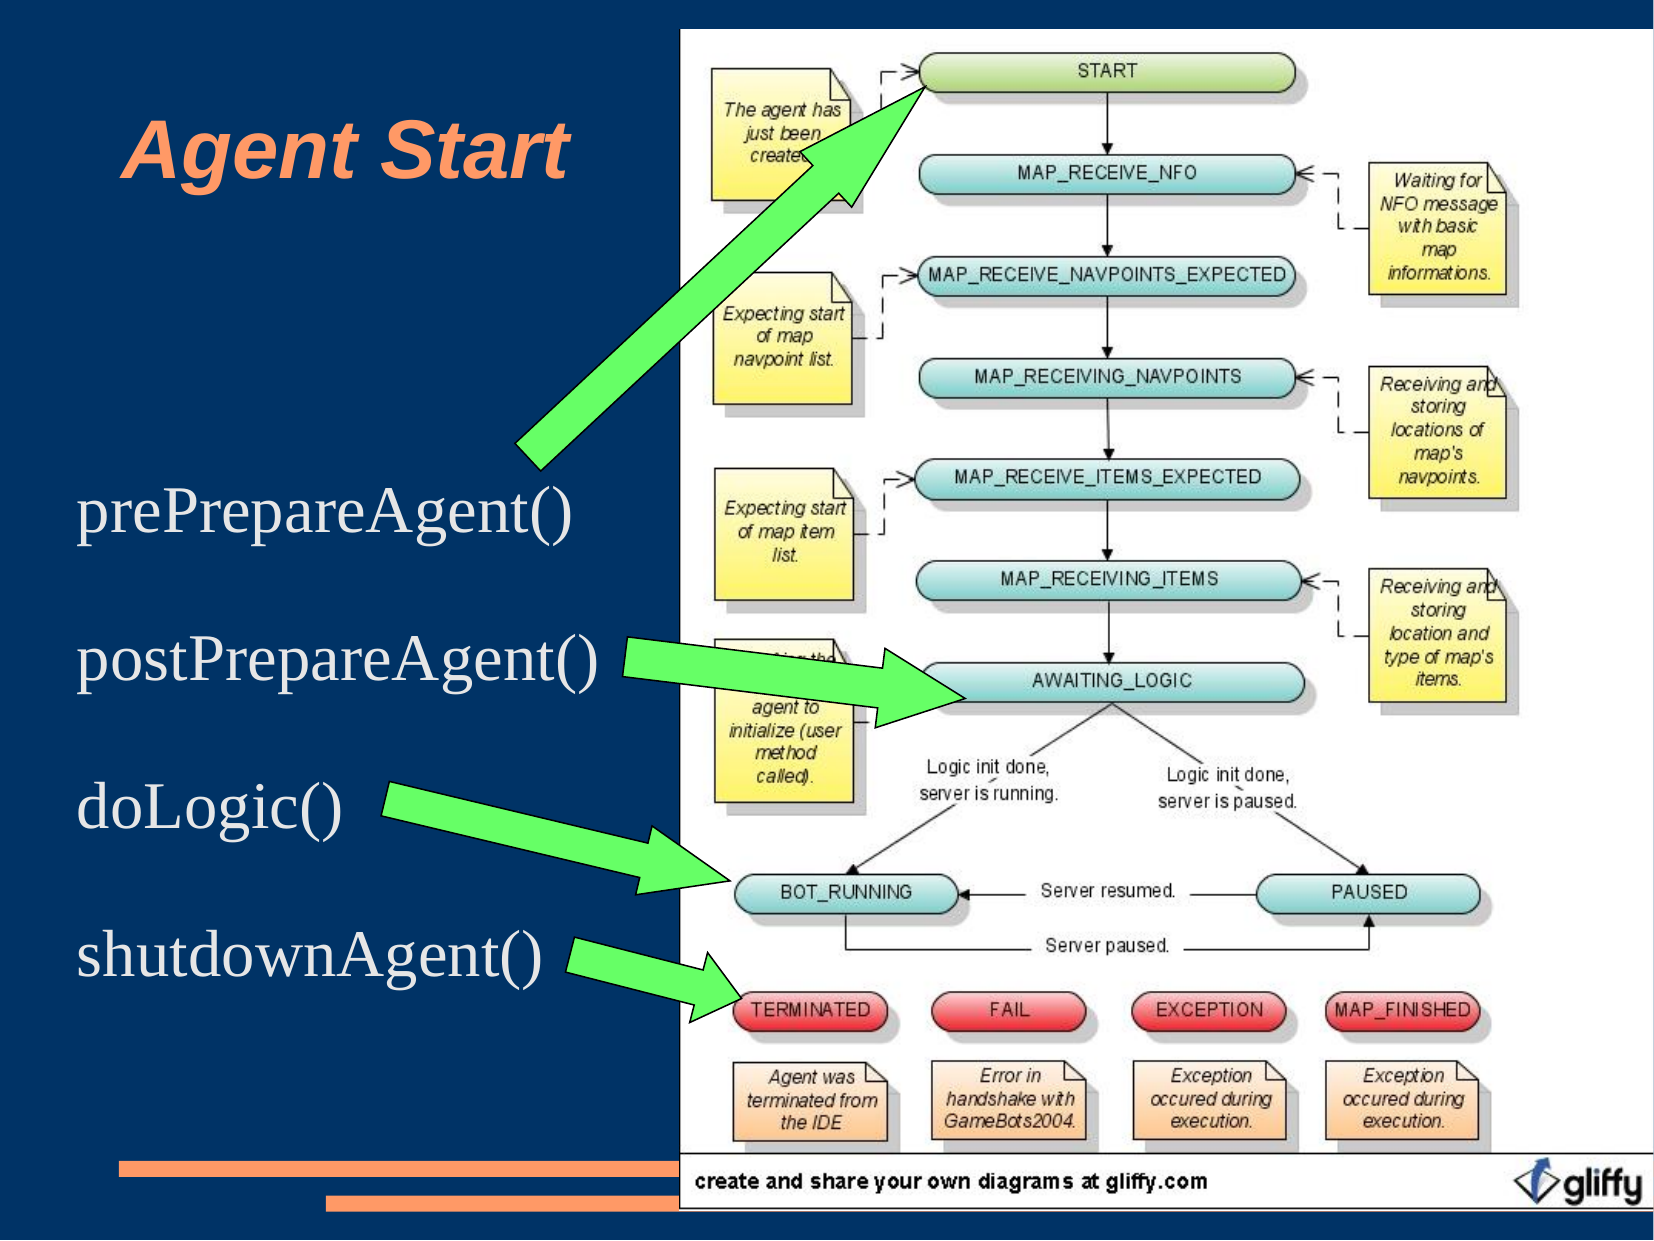

# Agent Start
prePrepareAgent()
postPrepareAgent()
doLogic()
shutdownAgent()